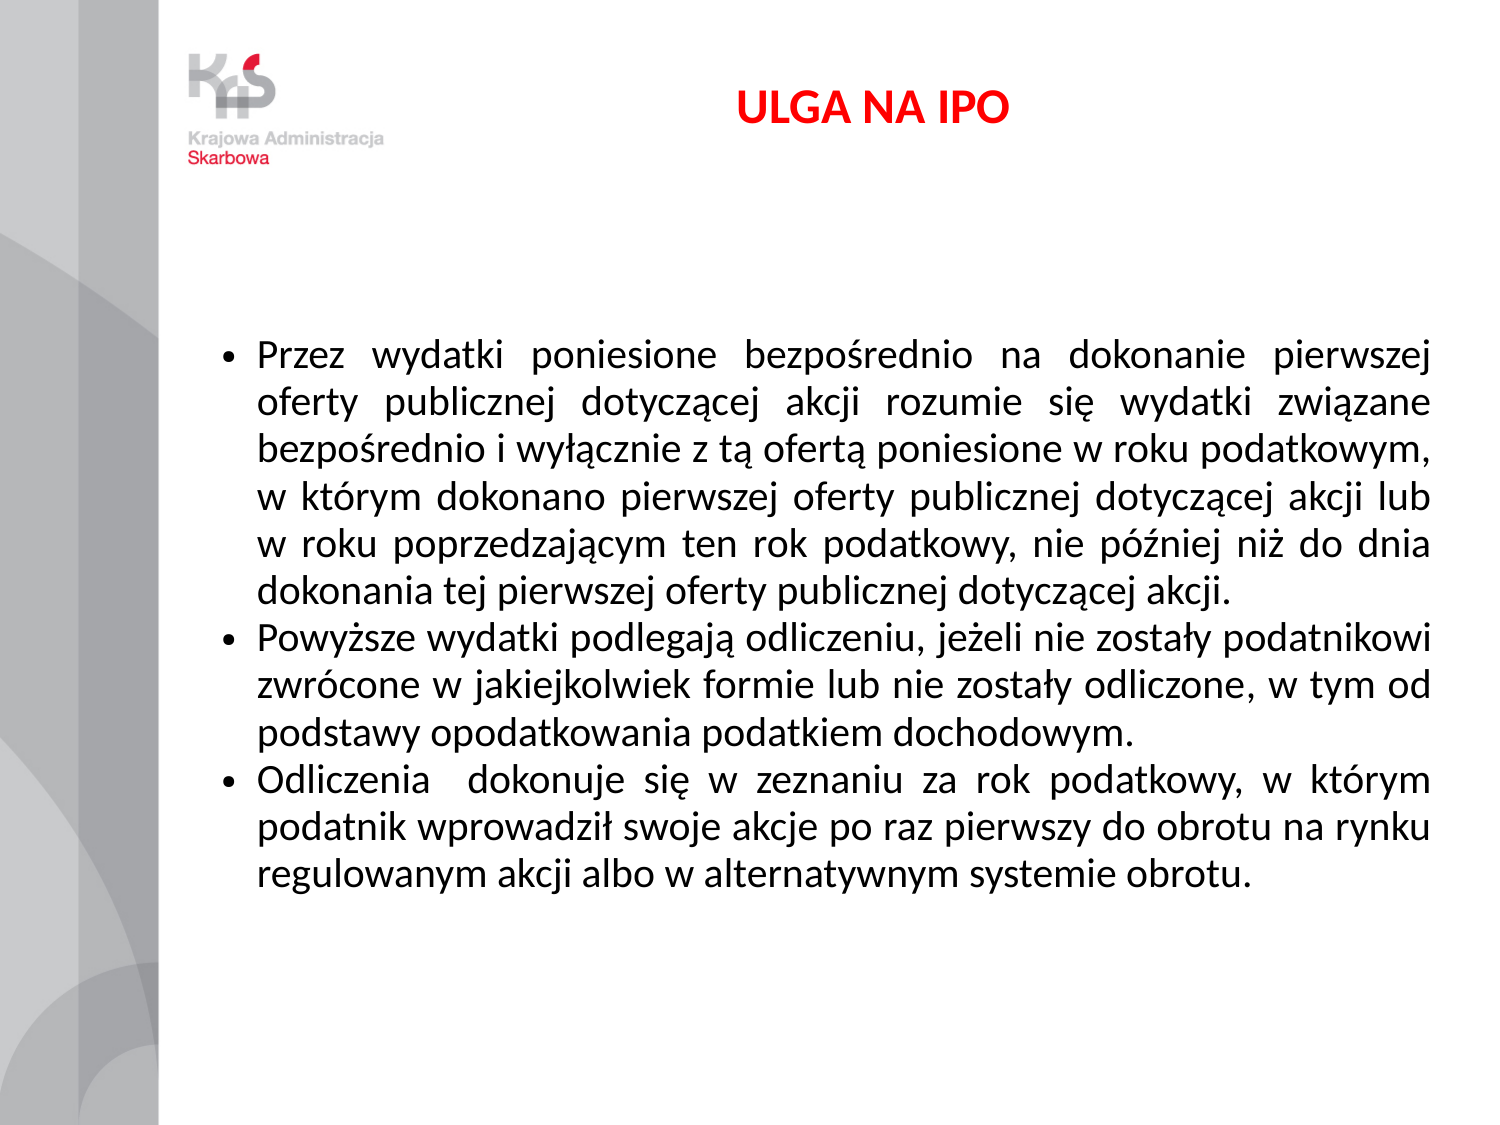

# ULGA NA IPO
Przez wydatki poniesione bezpośrednio na dokonanie pierwszej oferty publicznej dotyczącej akcji rozumie się wydatki związane bezpośrednio i wyłącznie z tą ofertą poniesione w roku podatkowym, w którym dokonano pierwszej oferty publicznej dotyczącej akcji lub w roku poprzedzającym ten rok podatkowy, nie później niż do dnia dokonania tej pierwszej oferty publicznej dotyczącej akcji.
Powyższe wydatki podlegają odliczeniu, jeżeli nie zostały podatnikowi zwrócone w jakiejkolwiek formie lub nie zostały odliczone, w tym od podstawy opodatkowania podatkiem dochodowym.
Odliczenia dokonuje się w zeznaniu za rok podatkowy, w którym podatnik wprowadził swoje akcje po raz pierwszy do obrotu na rynku regulowanym akcji albo w alternatywnym systemie obrotu.